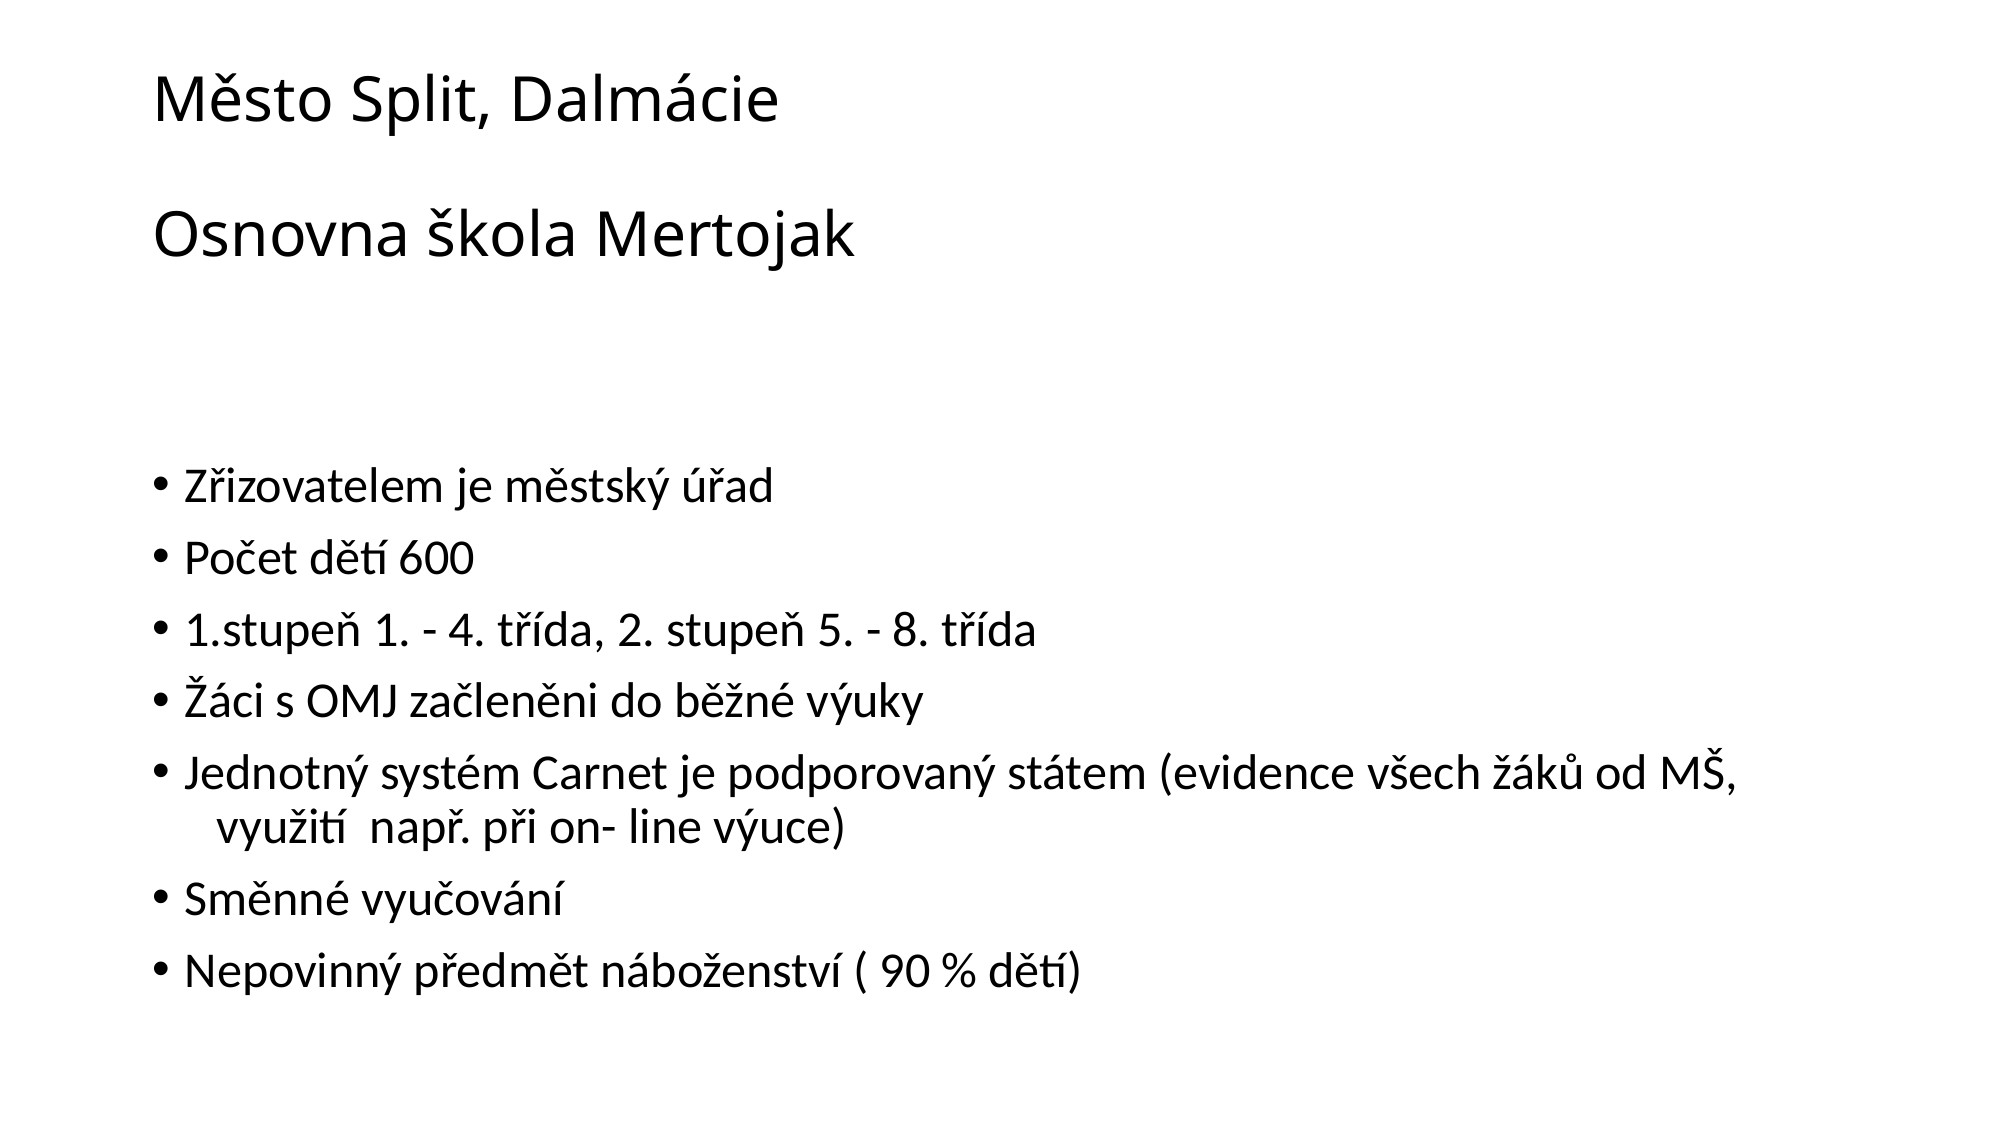

# Město Split, Dalmácie Osnovna škola Mertojak
Zřizovatelem je městský úřad
Počet dětí 600
1.stupeň 1. - 4. třída, 2. stupeň 5. - 8. třída
Žáci s OMJ začleněni do běžné výuky
Jednotný systém Carnet je podporovaný státem (evidence všech žáků od MŠ, využití např. při on- line výuce)
Směnné vyučování
Nepovinný předmět náboženství ( 90 % dětí)